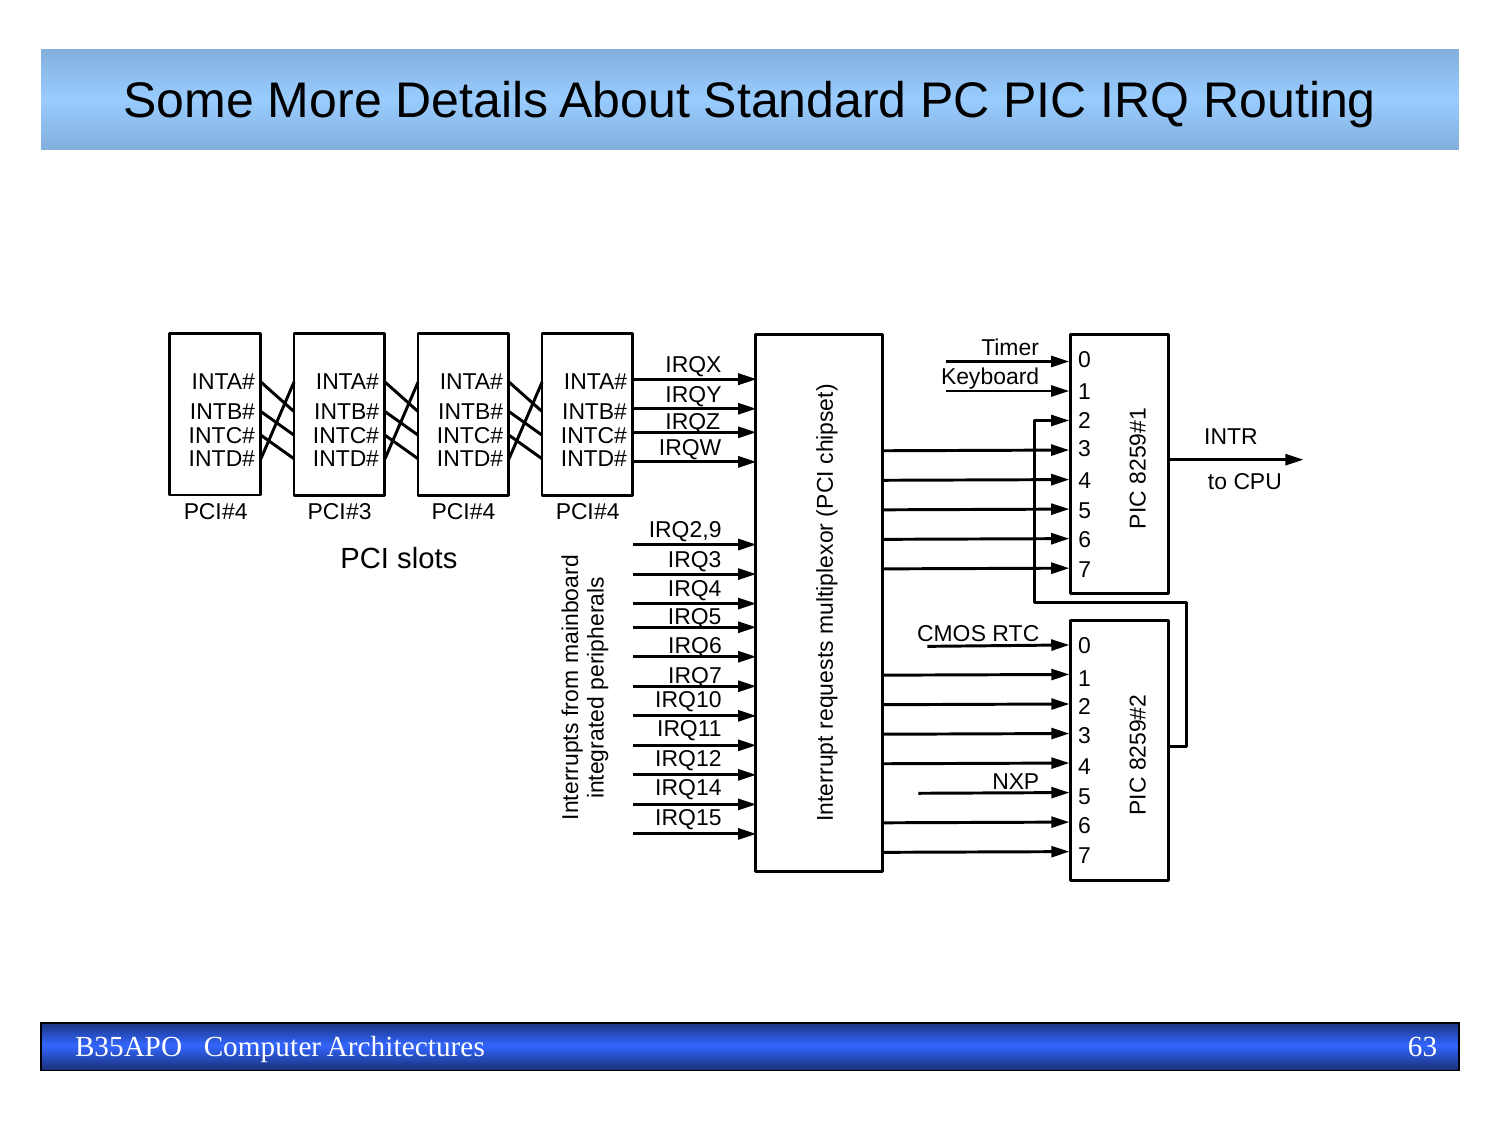

# Some More Details About Standard PC PIC IRQ Routing
Timer
0
IRQX
Keyboard
INTA#
INTA#
INTA#
INTA#
1
IRQY
INTB#
INTB#
INTB#
INTB#
2
IRQZ
INTC#
INTC#
INTC#
INTC#
INTR
IRQW
3
PIC 8259#1
INTD#
INTD#
INTD#
INTD#
4
to CPU
5
PCI#4
PCI#3
PCI#4
PCI#4
IRQ2,9
6
PCI slots
IRQ3
7
Interrupt requests multiplexor (PCI chipset)
IRQ4
IRQ5
CMOS RTC
0
IRQ6
Interrupts from mainboard integrated peripherals
IRQ7
1
IRQ10
2
IRQ11
3
PIC 8259#2
IRQ12
4
NXP
IRQ14
5
IRQ15
6
7
B35APO Computer Architectures
63